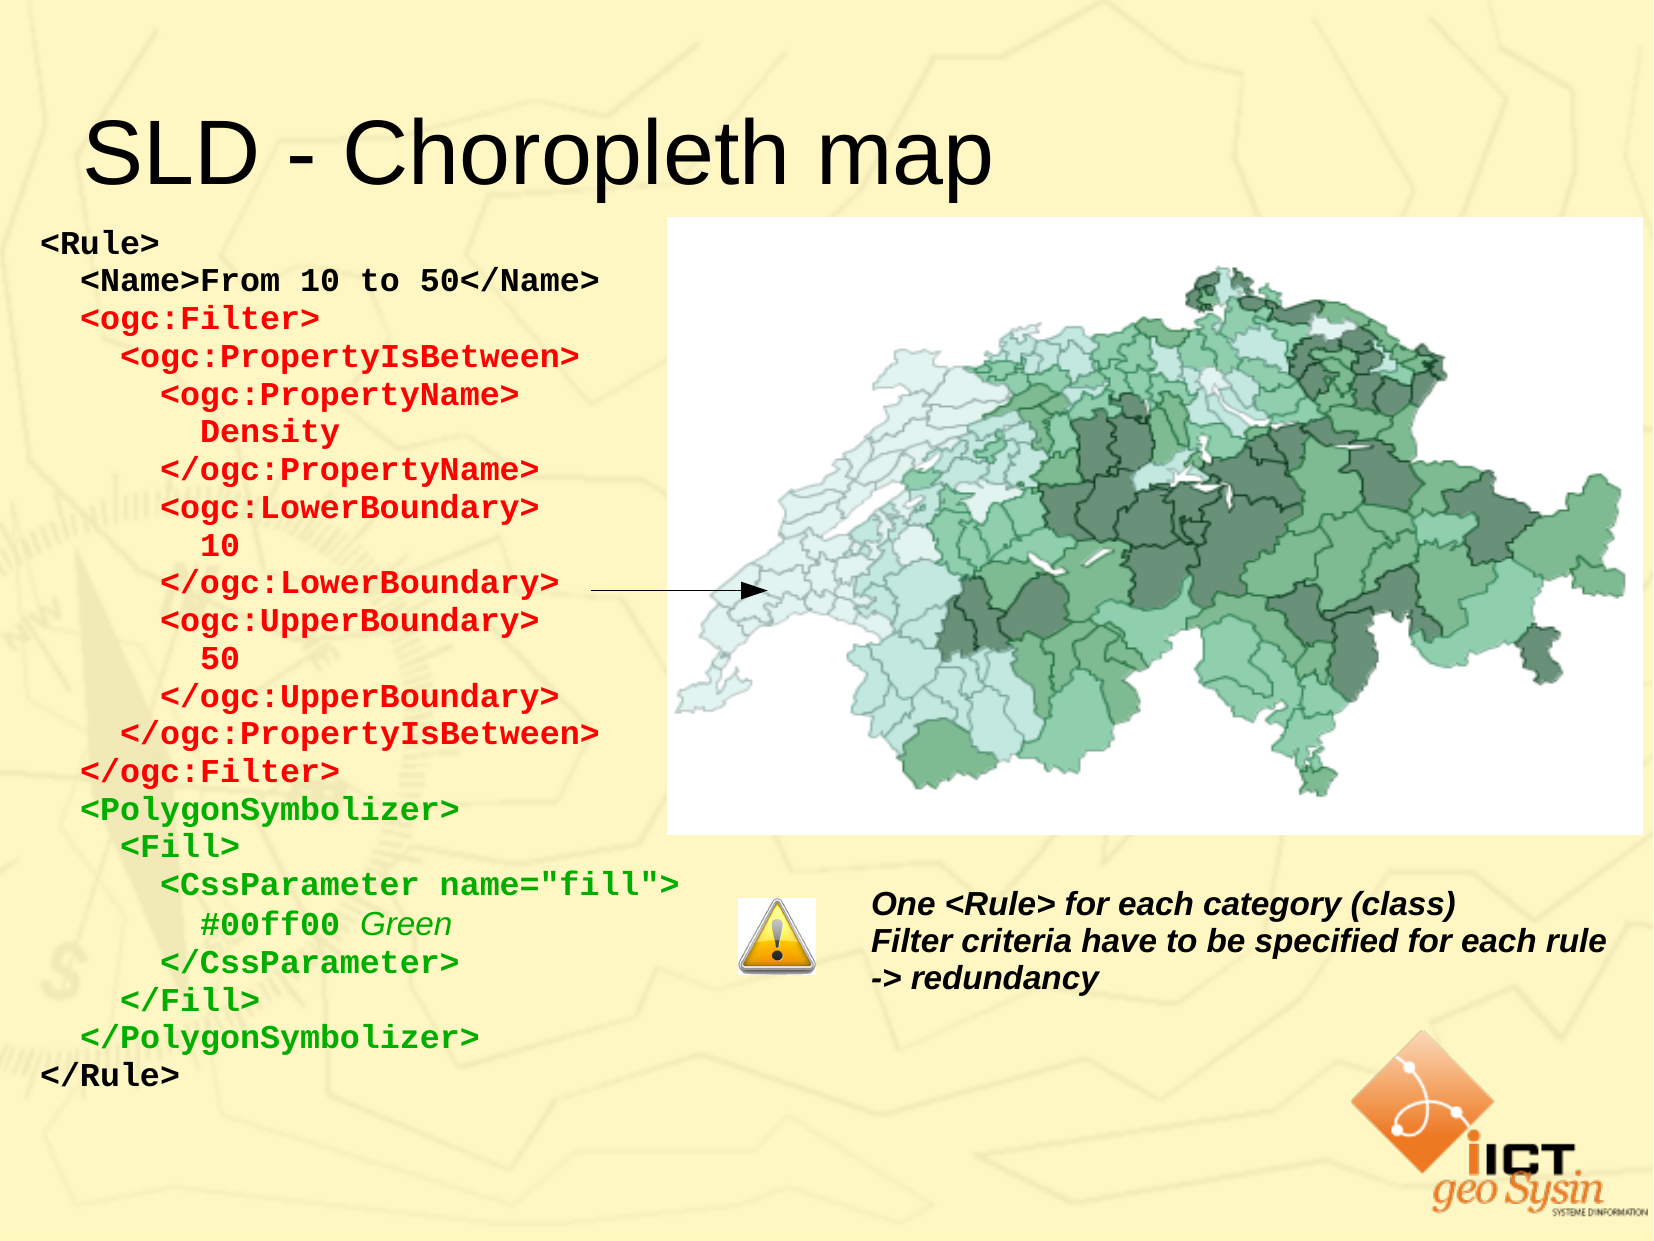

# SLD - Choropleth map
<Rule>
 <Name>From 10 to 50</Name>
 <ogc:Filter>
 <ogc:PropertyIsBetween>
 <ogc:PropertyName>
 Density
 </ogc:PropertyName>
 <ogc:LowerBoundary>
 10
 </ogc:LowerBoundary>
 <ogc:UpperBoundary>
 50
 </ogc:UpperBoundary>
 </ogc:PropertyIsBetween>
 </ogc:Filter>
 <PolygonSymbolizer>
 <Fill>
 <CssParameter name="fill">
 #00ff00 Green
 </CssParameter>
 </Fill>
 </PolygonSymbolizer>
</Rule>
One <Rule> for each category (class)
Filter criteria have to be specified for each rule
-> redundancy